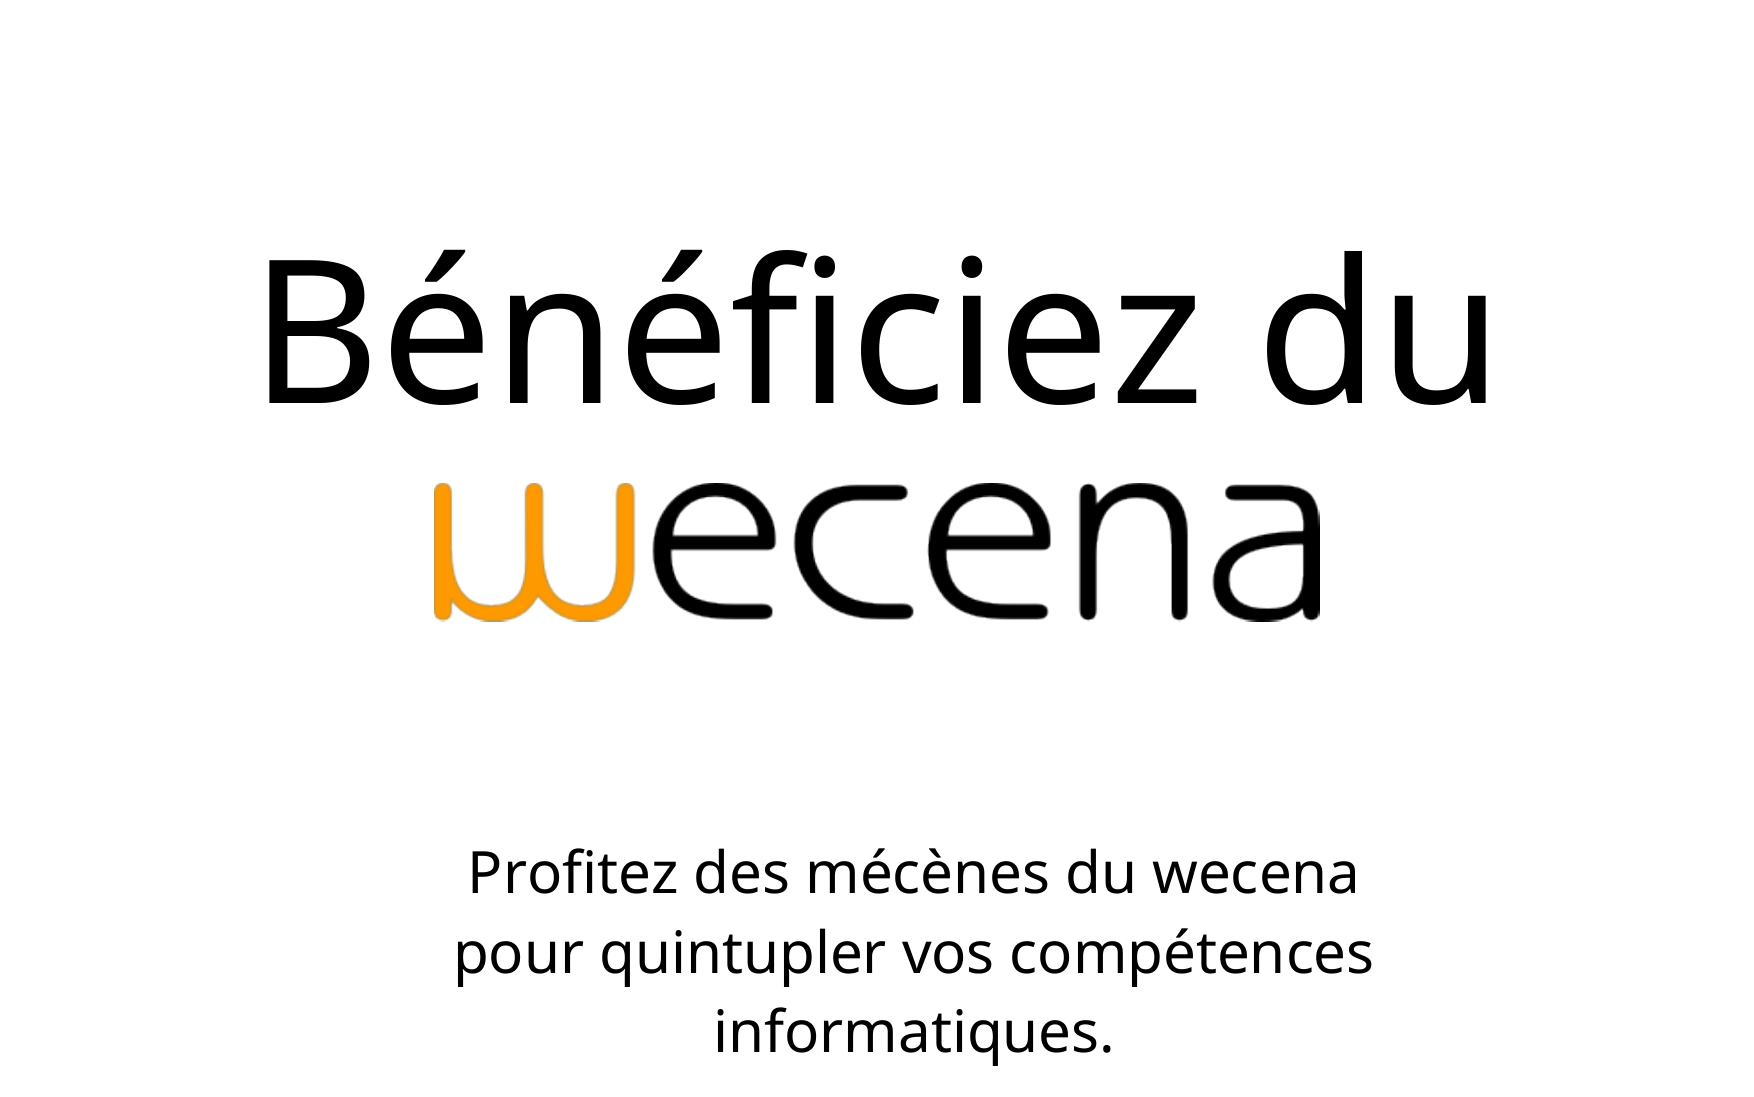

Bénéficiez du
# Profitez des mécènes du wecena pour quintupler vos compétences informatiques.